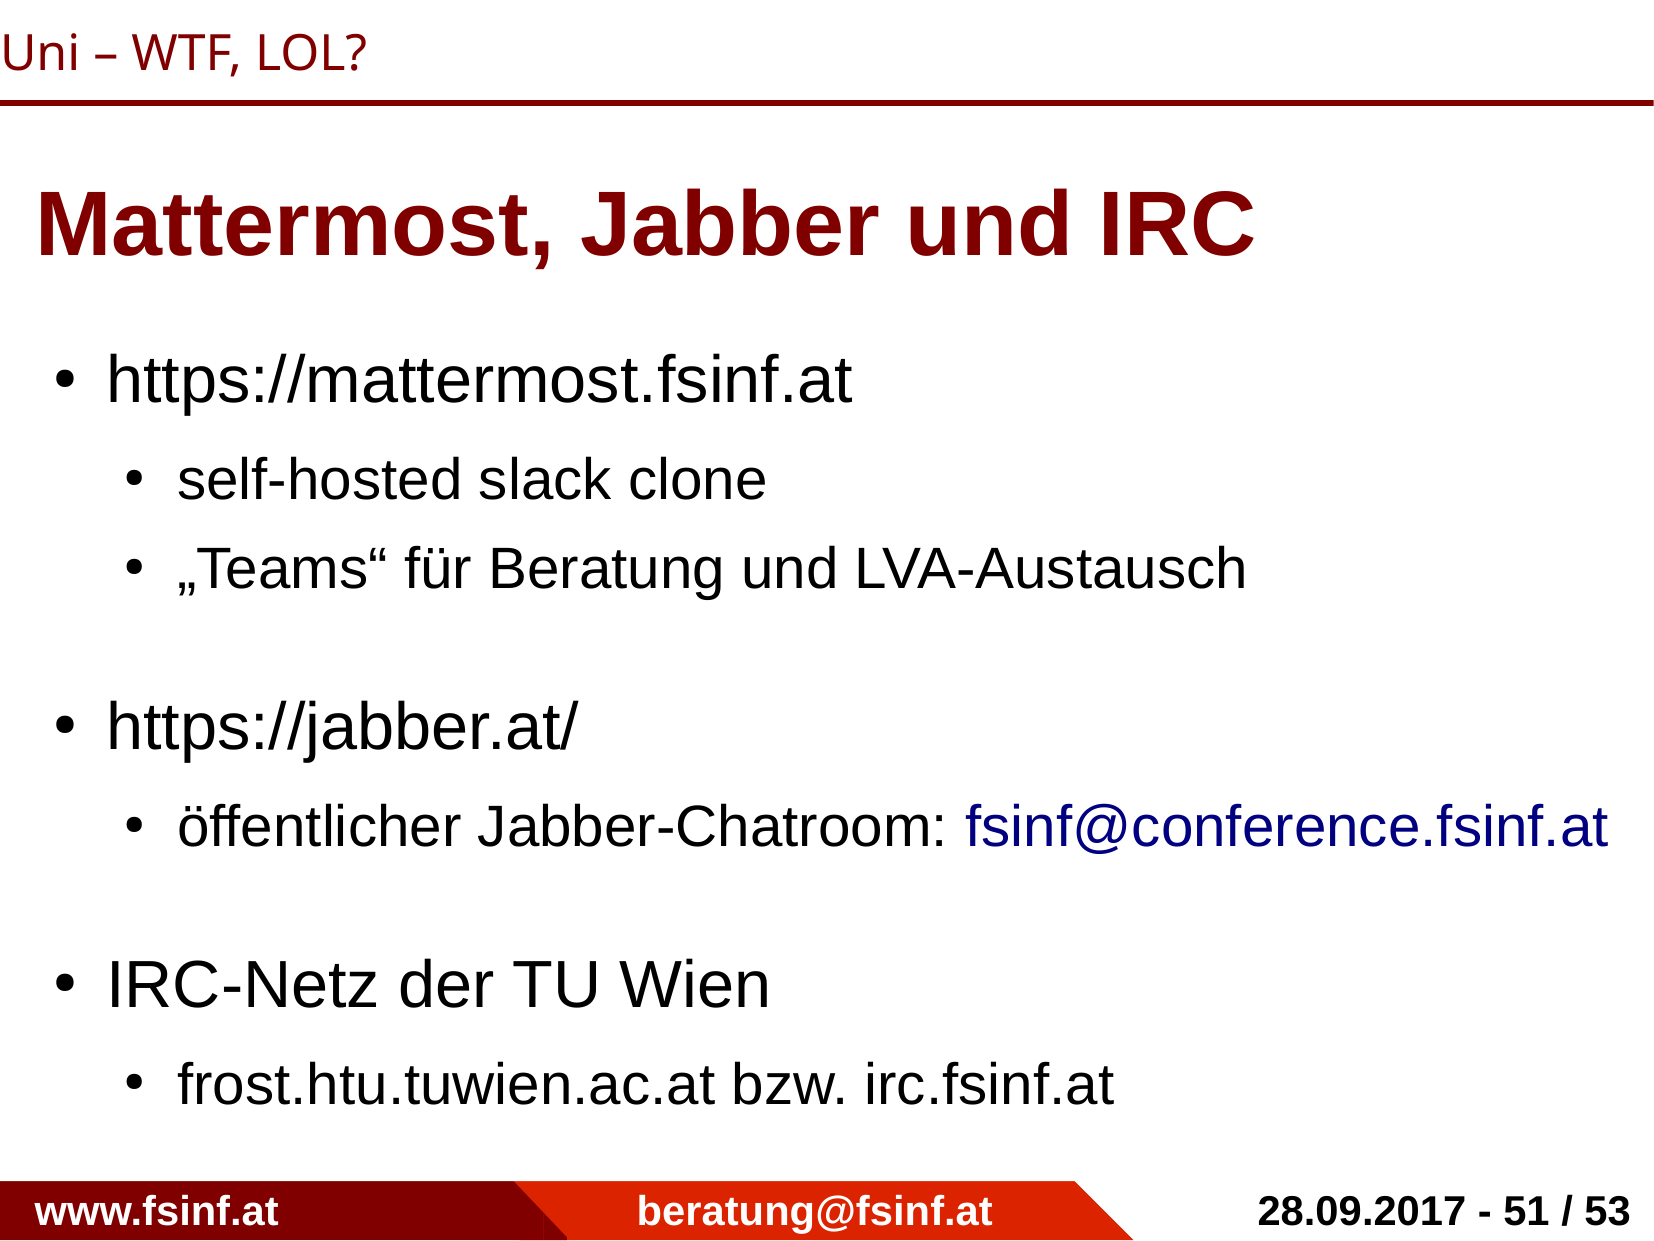

# Mattermost, Jabber und IRC
https://mattermost.fsinf.at
self-hosted slack clone
„Teams“ für Beratung und LVA-Austausch
https://jabber.at/
öffentlicher Jabber-Chatroom: fsinf@conference.fsinf.at
IRC-Netz der TU Wien
frost.htu.tuwien.ac.at bzw. irc.fsinf.at